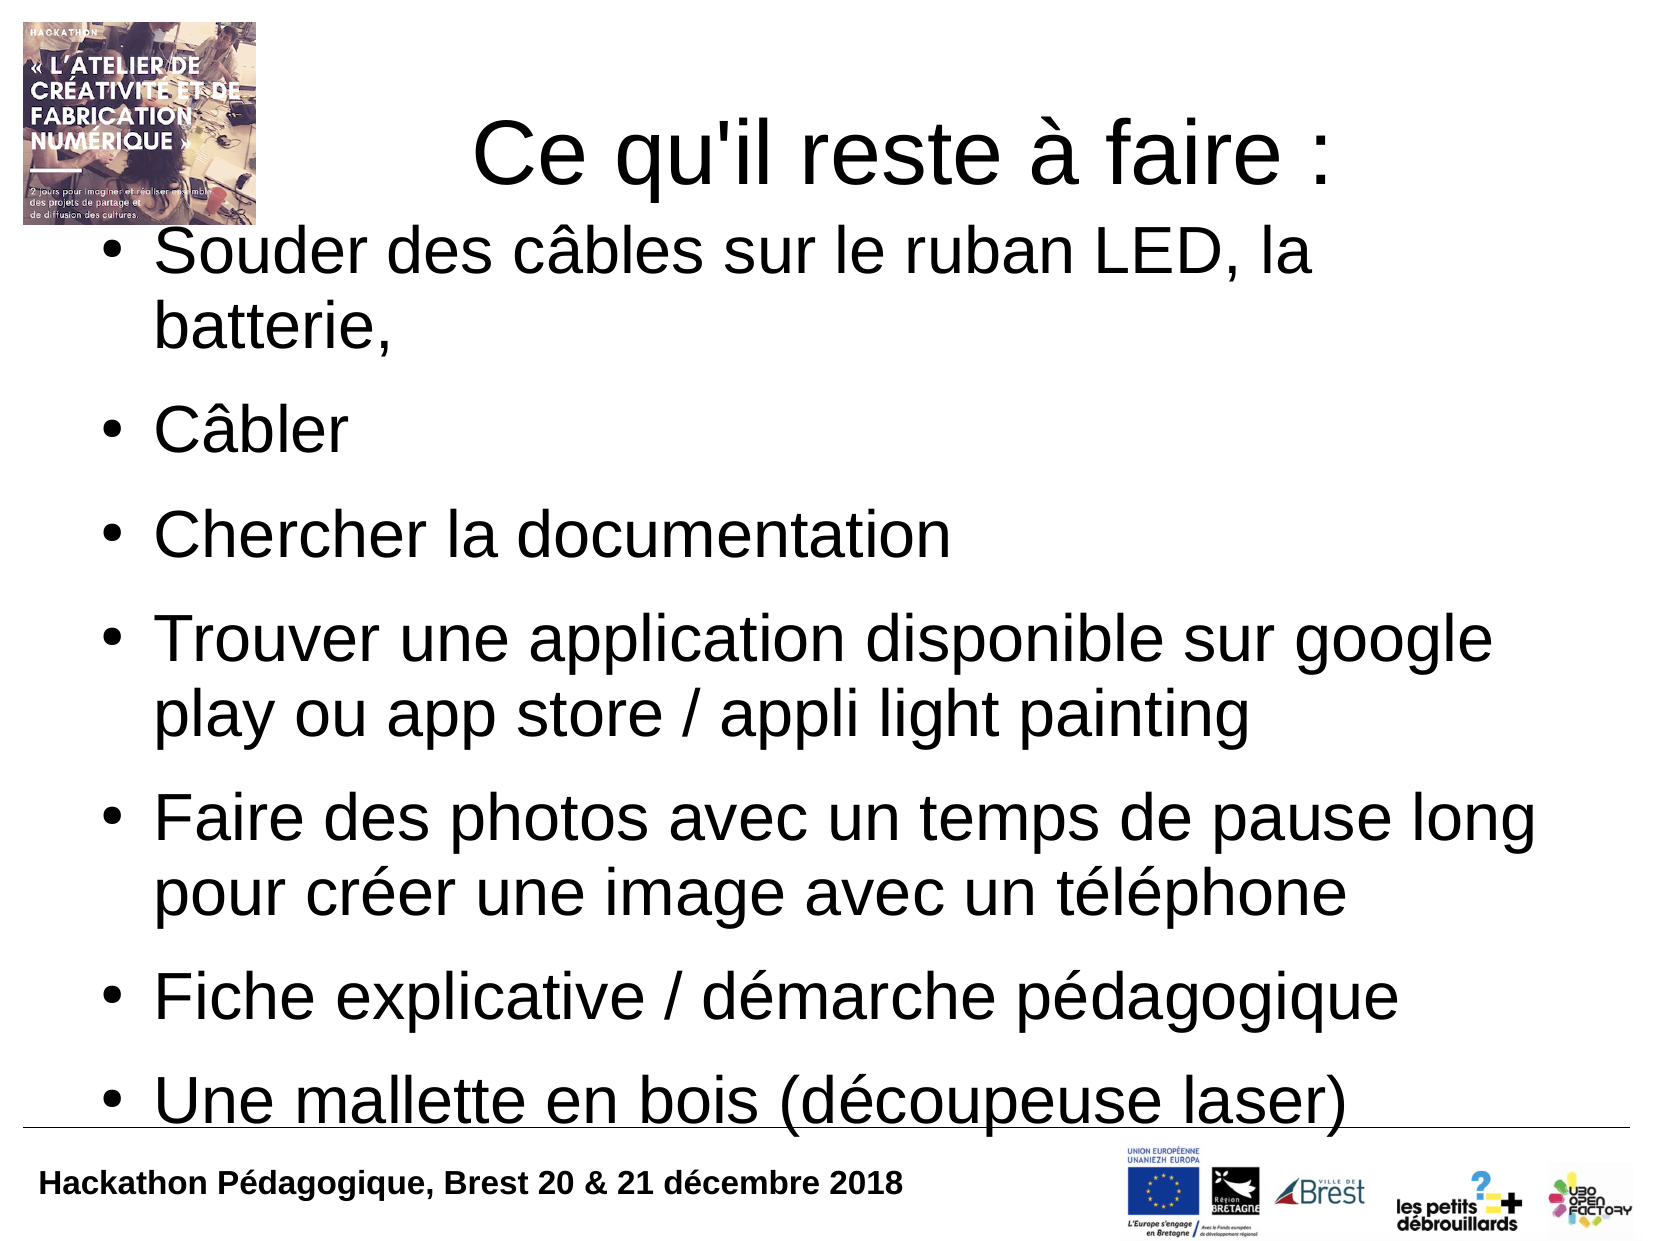

# Ce qu'il reste à faire :
Souder des câbles sur le ruban LED, la batterie,
Câbler
Chercher la documentation
Trouver une application disponible sur google play ou app store / appli light painting
Faire des photos avec un temps de pause long pour créer une image avec un téléphone
Fiche explicative / démarche pédagogique
Une mallette en bois (découpeuse laser)
Hackathon Pédagogique, Brest 20 & 21 décembre 2018